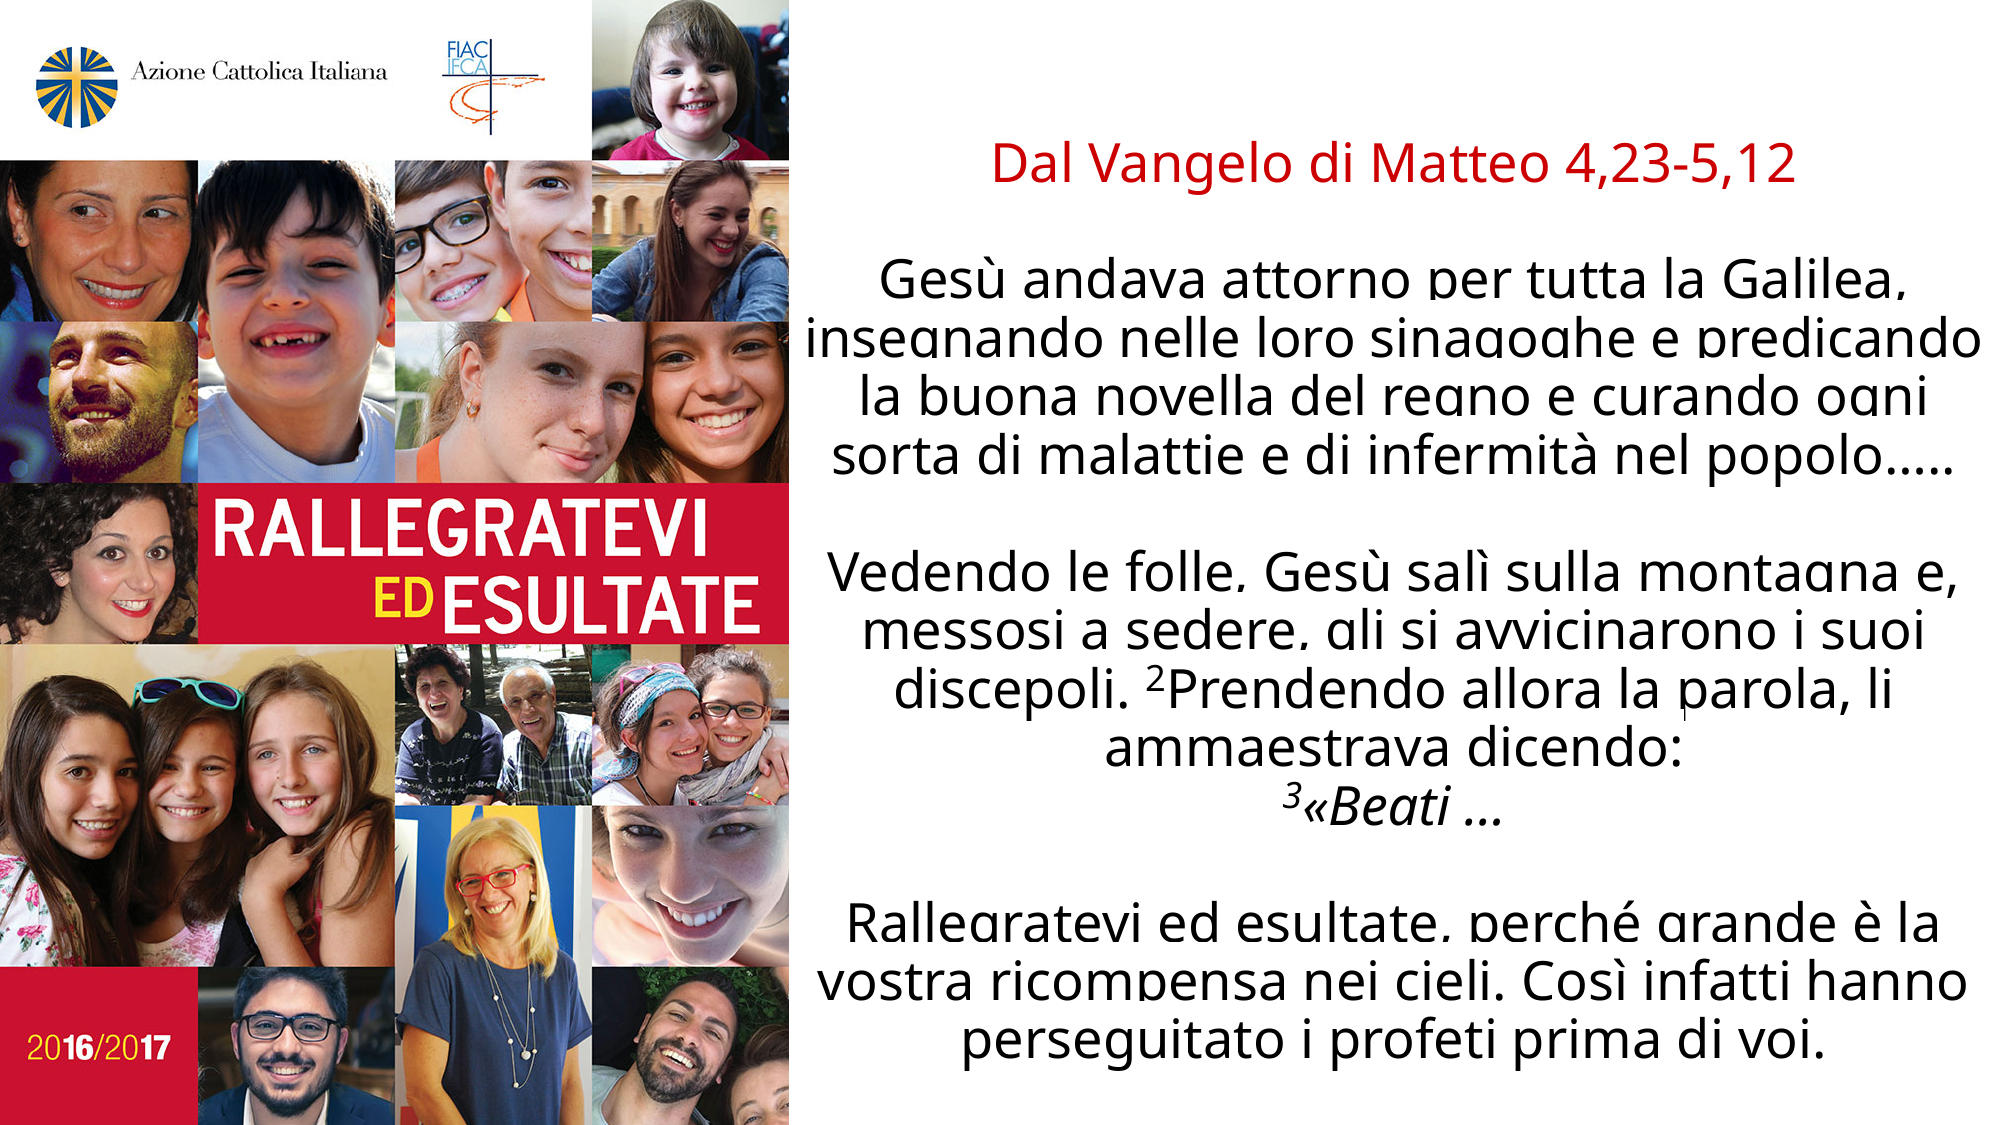

# Dal Vangelo di Matteo 4,23-5,12 Gesù andava attorno per tutta la Galilea, insegnando nelle loro sinagoghe e predicando la buona novella del regno e curando ogni sorta di malattie e di infermità nel popolo….. Vedendo le folle, Gesù salì sulla montagna e, messosi a sedere, gli si avvicinarono i suoi discepoli. 2Prendendo allora la parola, li ammaestrava dicendo: 3«Beati …   Rallegratevi ed esultate, perché grande è la vostra ricompensa nei cieli. Così infatti hanno perseguitato i profeti prima di voi.